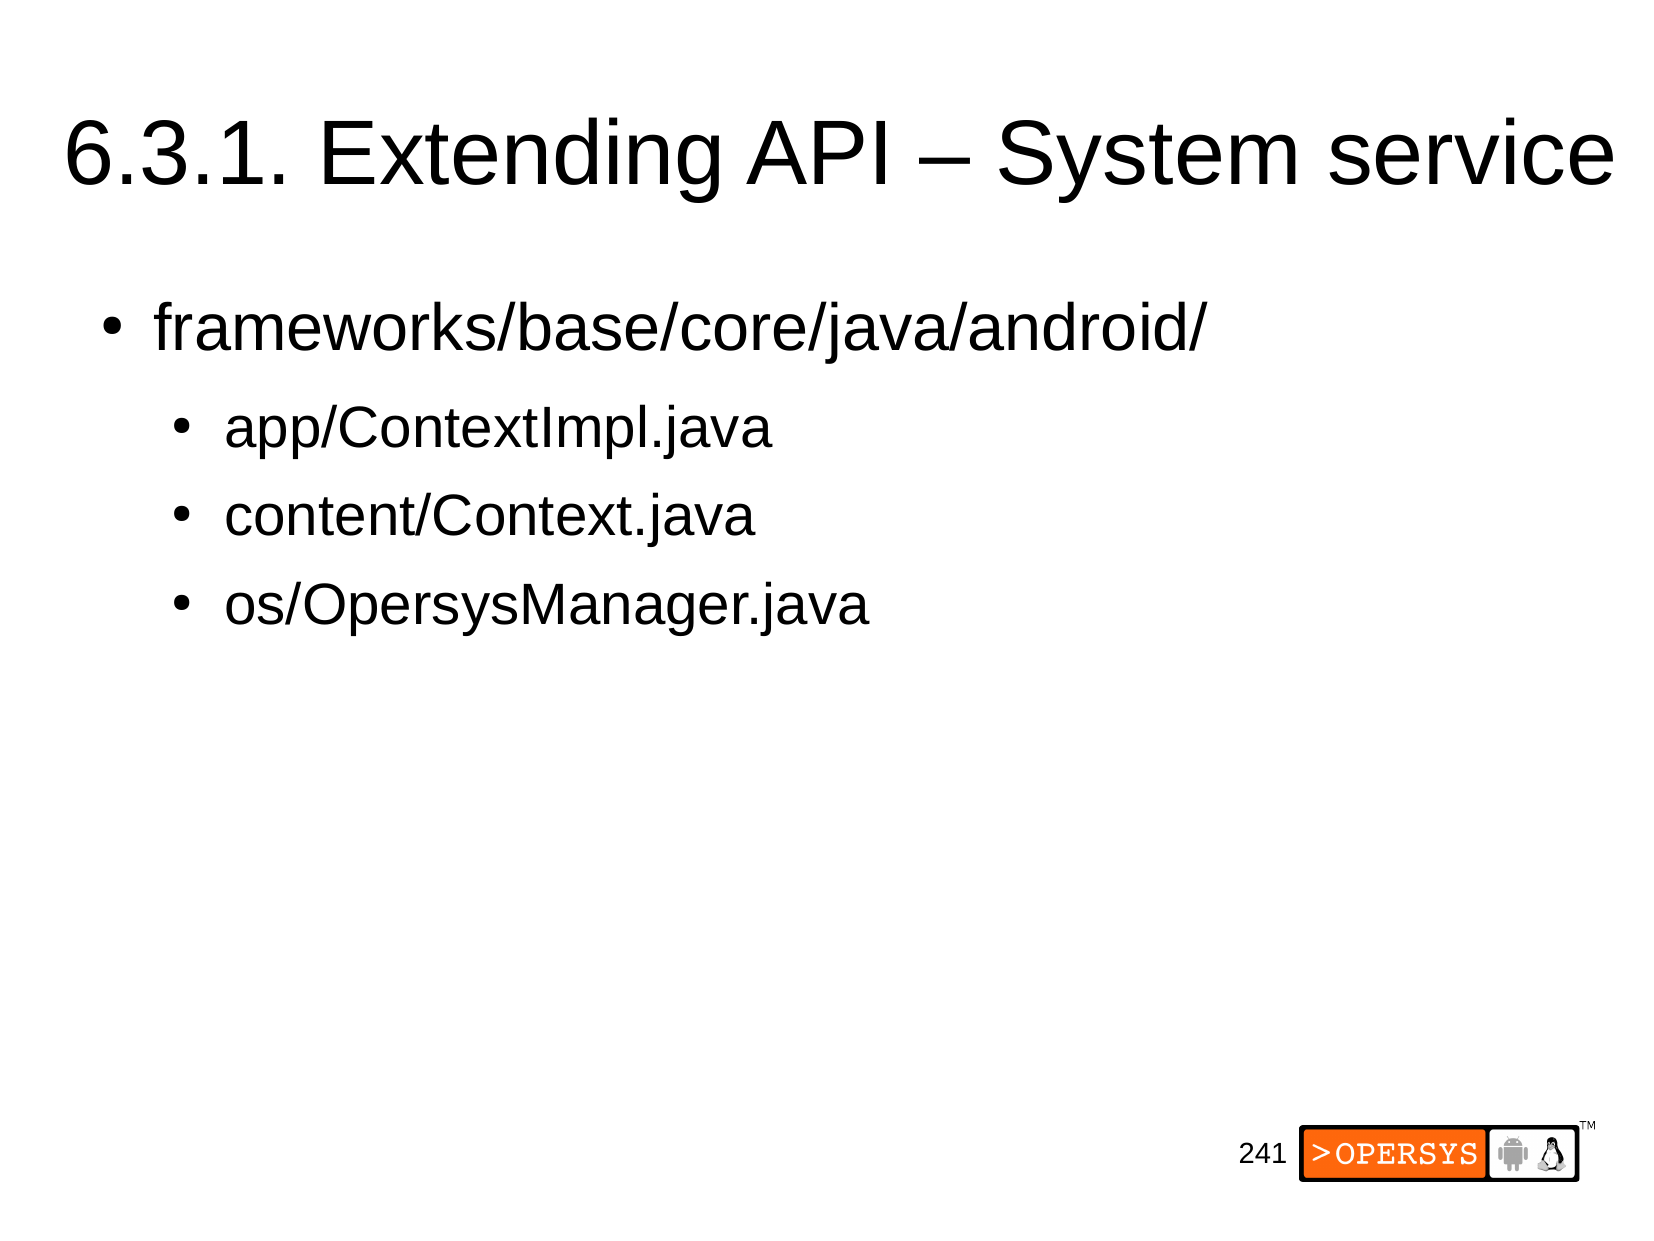

# 6.3.1. Extending API – System service
frameworks/base/core/java/android/
app/ContextImpl.java
content/Context.java
os/OpersysManager.java